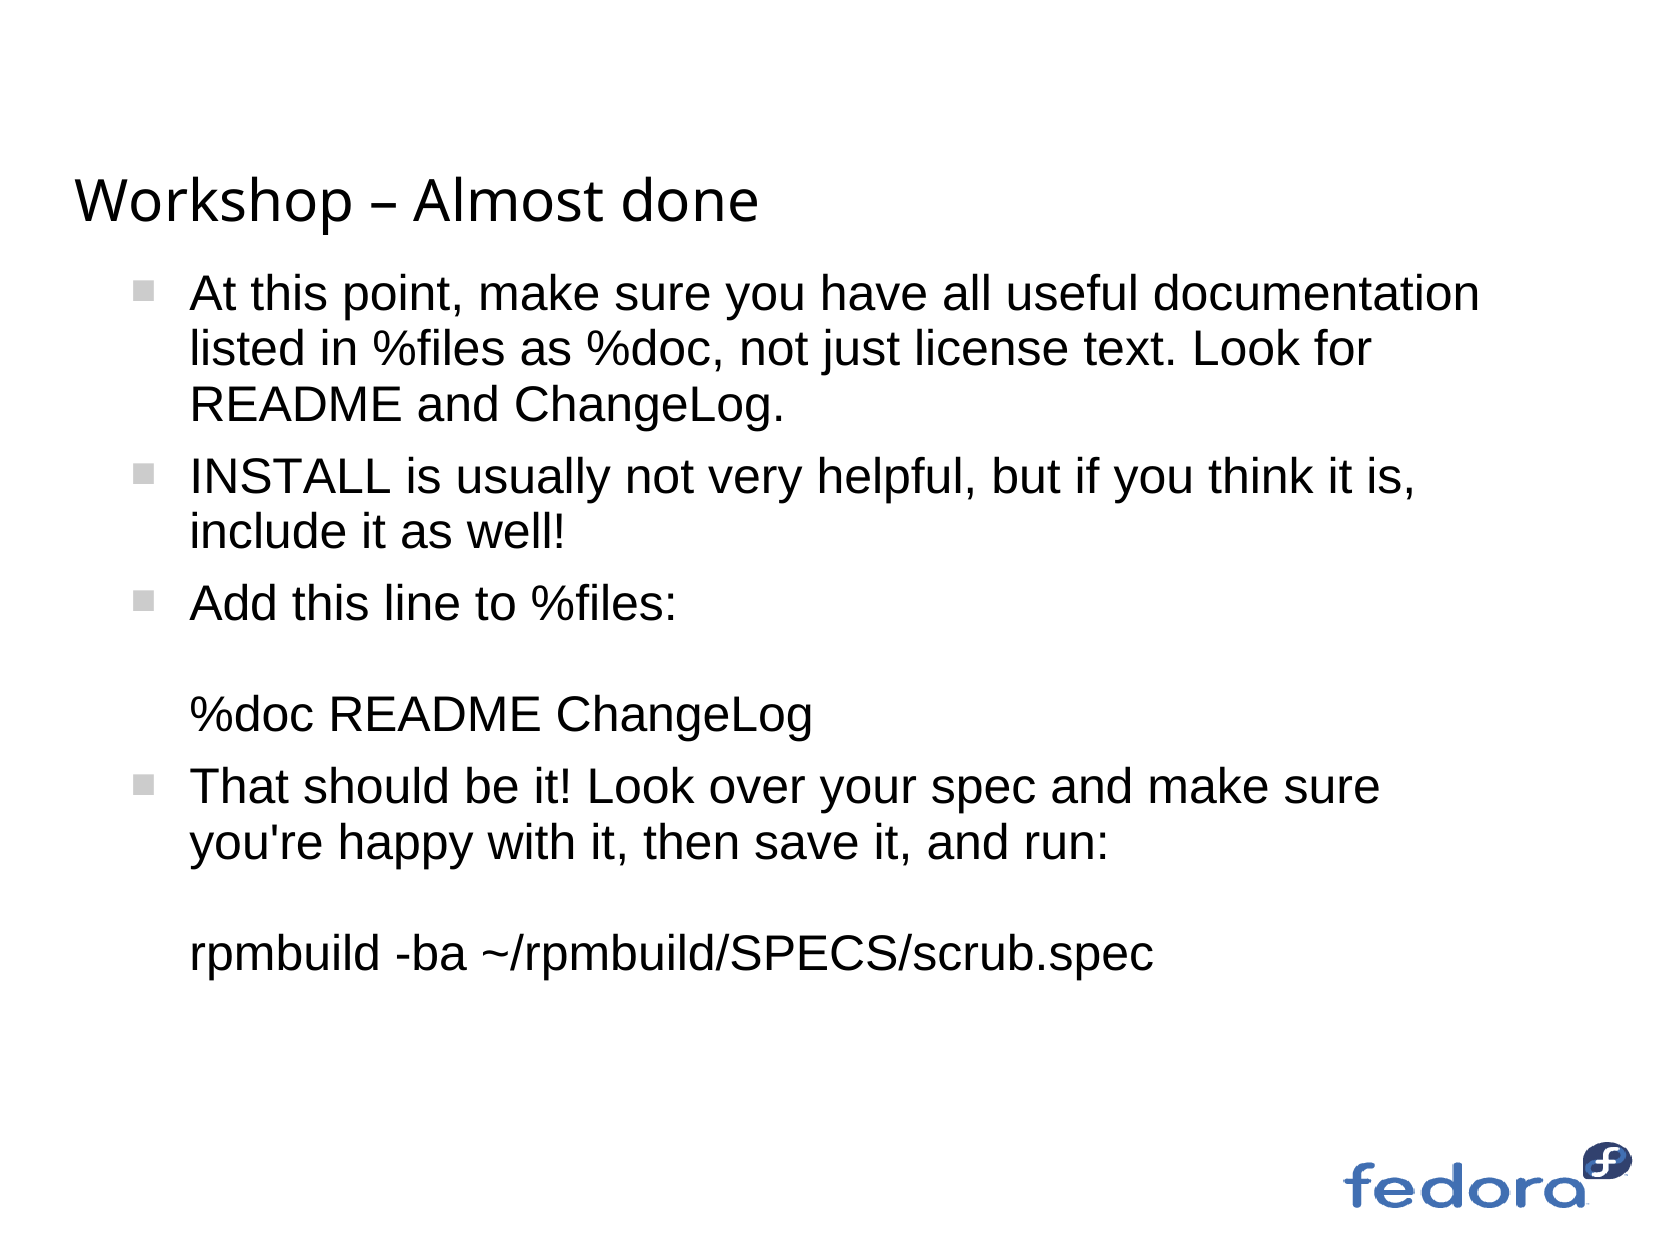

# Workshop – Almost done
At this point, make sure you have all useful documentation listed in %files as %doc, not just license text. Look for README and ChangeLog.
INSTALL is usually not very helpful, but if you think it is, include it as well!
Add this line to %files:
%doc README ChangeLog
That should be it! Look over your spec and make sure you're happy with it, then save it, and run:
rpmbuild -ba ~/rpmbuild/SPECS/scrub.spec